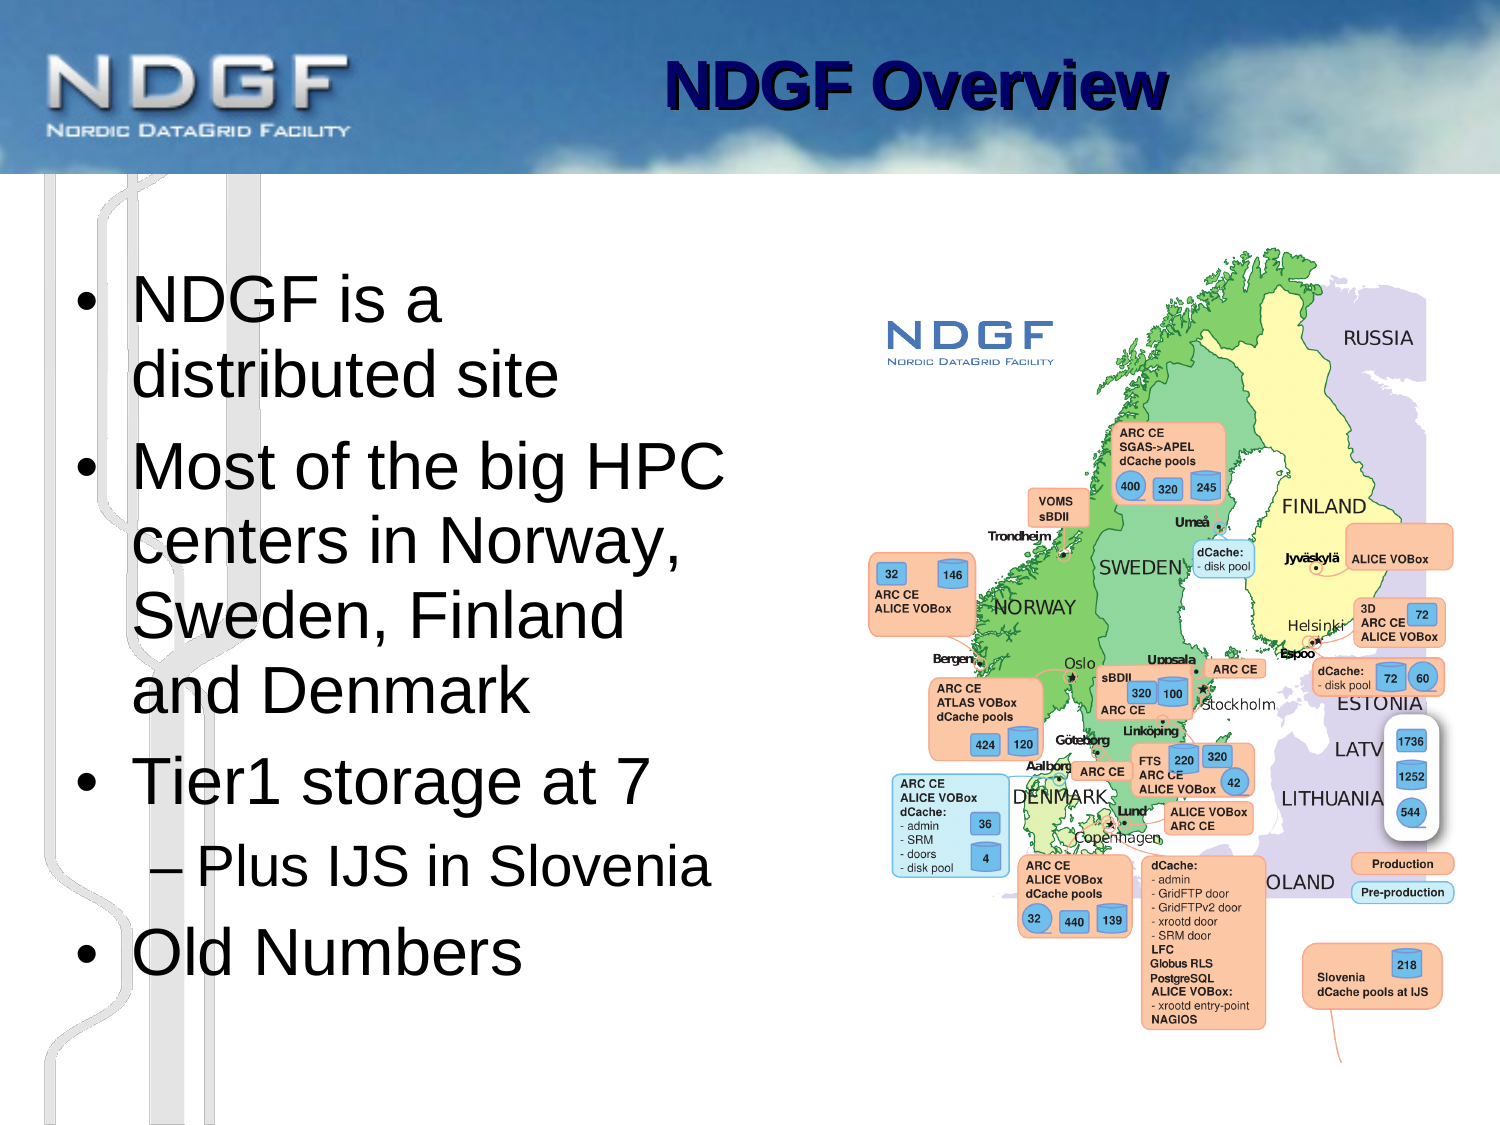

# NDGF Overview
NDGF is a distributed site
Most of the big HPC centers in Norway, Sweden, Finland and Denmark
Tier1 storage at 7
Plus IJS in Slovenia
Old Numbers